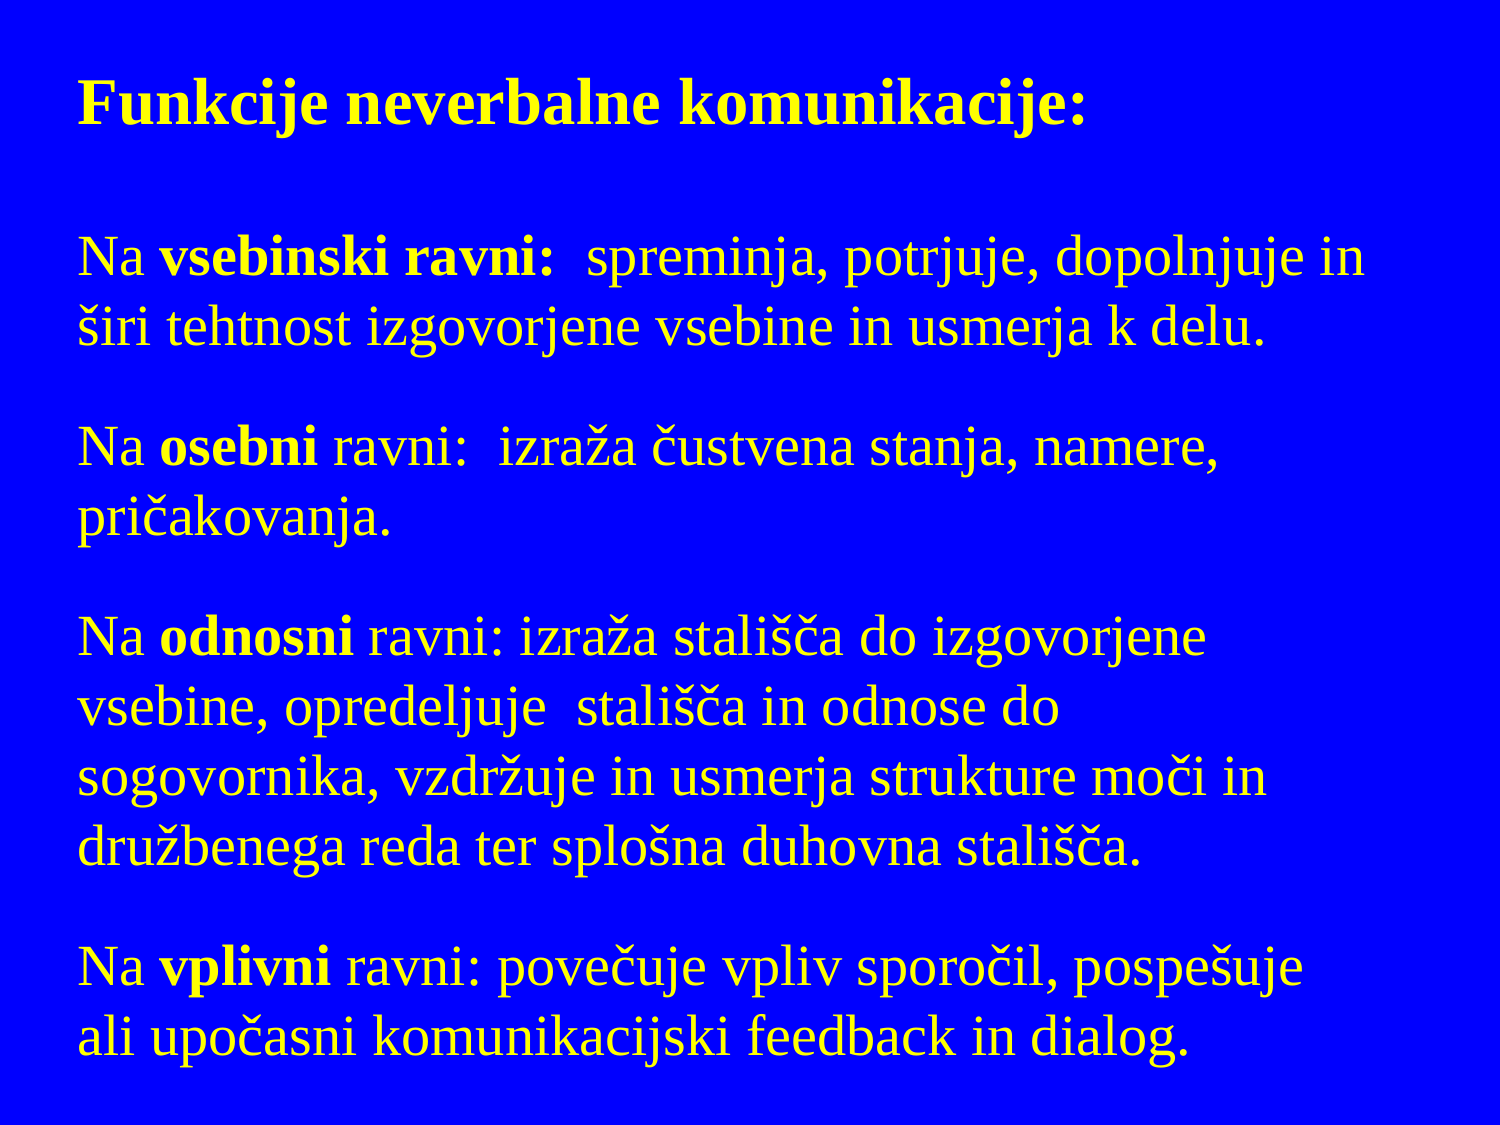

# Funkcije neverbalne komunikacije: Na vsebinski ravni: spreminja, potrjuje, dopolnjuje in širi tehtnost izgovorjene vsebine in usmerja k delu. Na osebni ravni: izraža čustvena stanja, namere, pričakovanja. Na odnosni ravni: izraža stališča do izgovorjene vsebine, opredeljuje stališča in odnose do sogovornika, vzdržuje in usmerja strukture moči in družbenega reda ter splošna duhovna stališča. Na vplivni ravni: povečuje vpliv sporočil, pospešuje ali upočasni komunikacijski feedback in dialog.